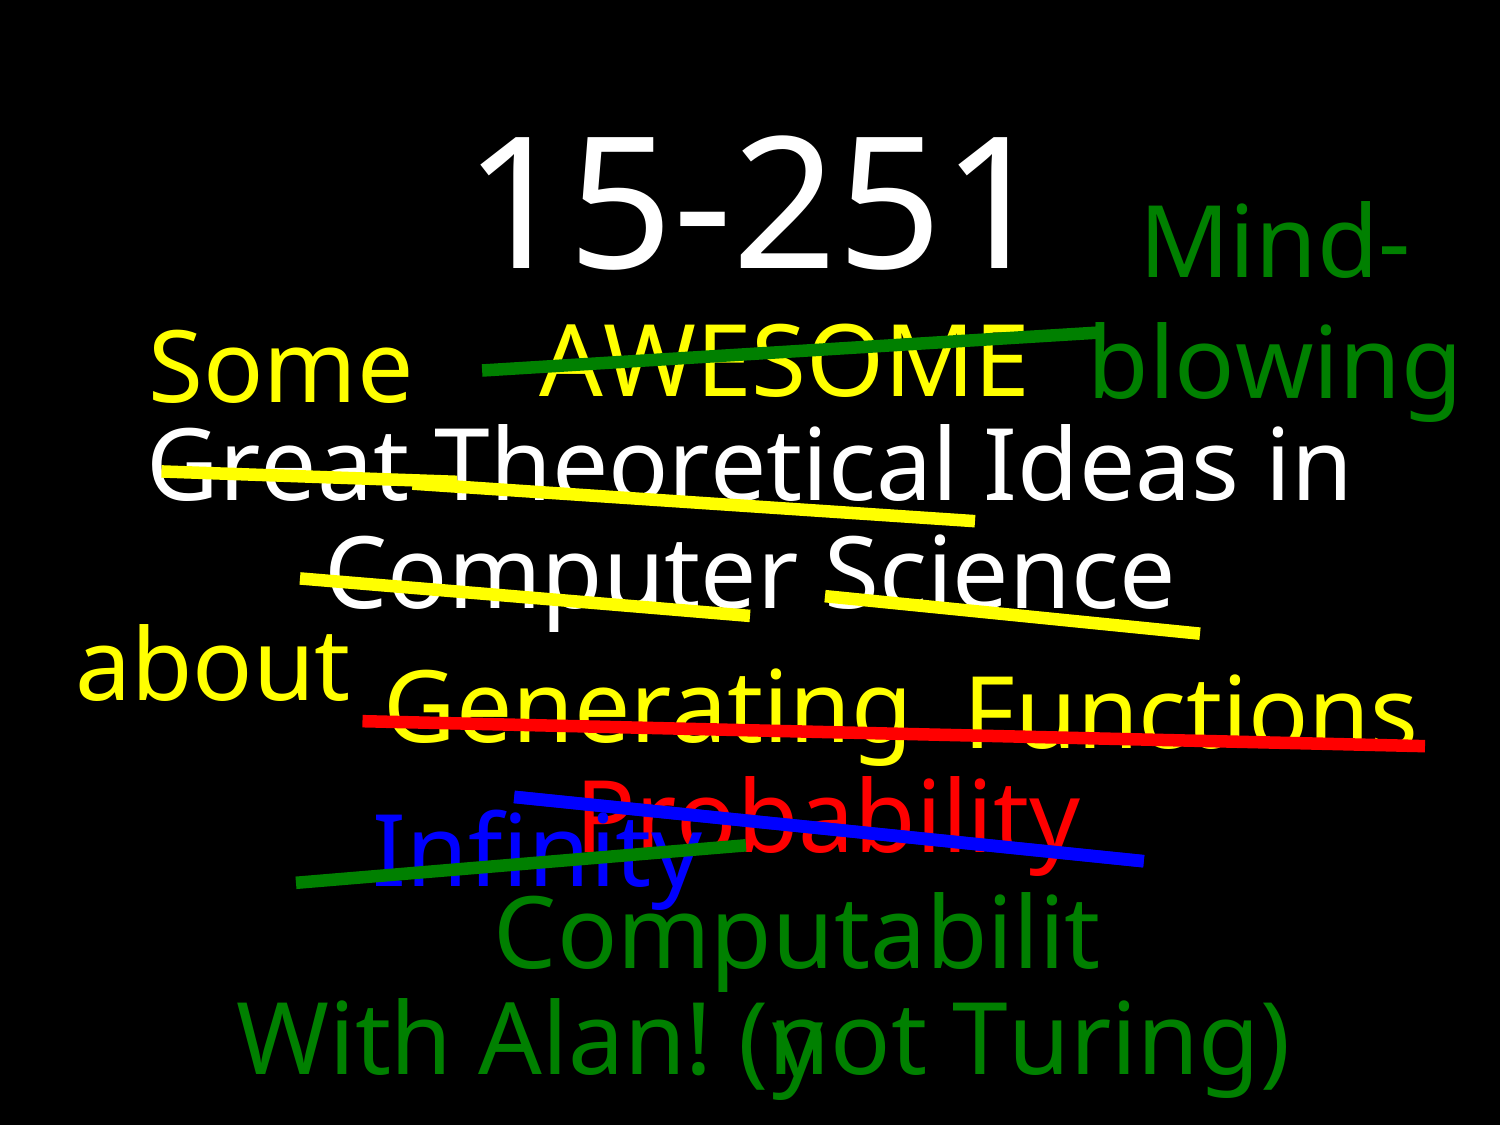

15-251
Mind-
blowing
AWESOME
Some
Great Theoretical Ideas in Computer Science
about
Generating
Functions
Probability
Infinity
Computability
With Alan! (not Turing)